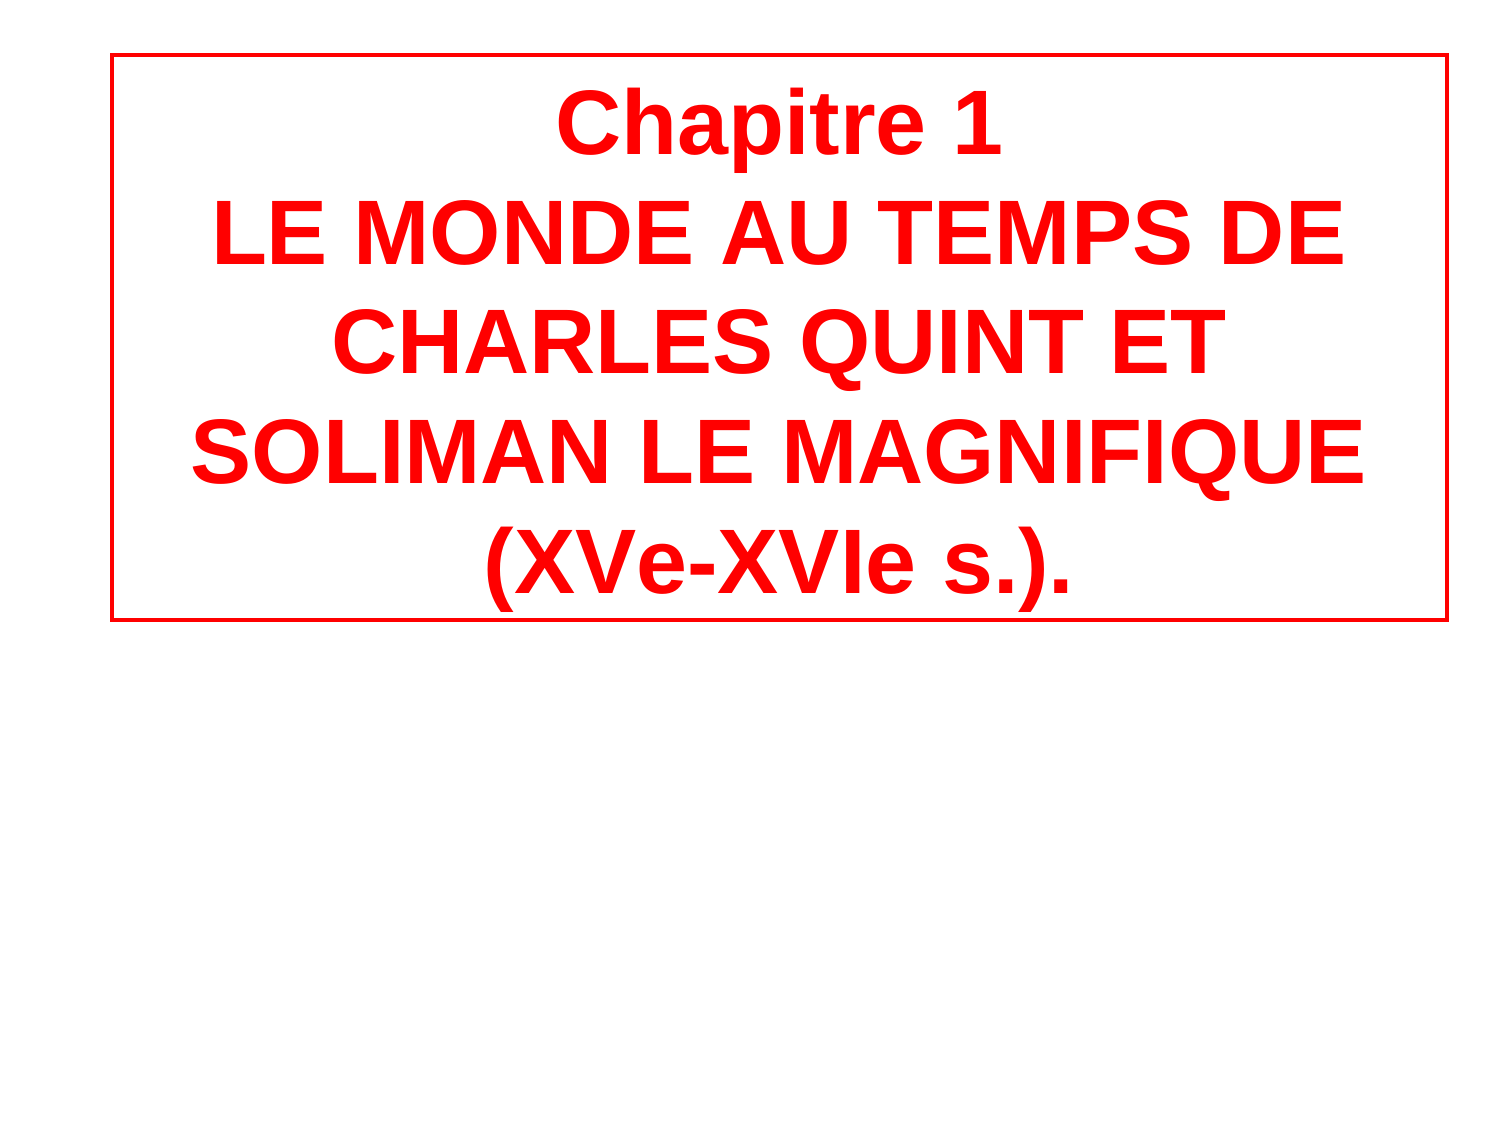

Chapitre 1
LE MONDE AU TEMPS DE CHARLES QUINT ET SOLIMAN LE MAGNIFIQUE
(XVe-XVIe s.).